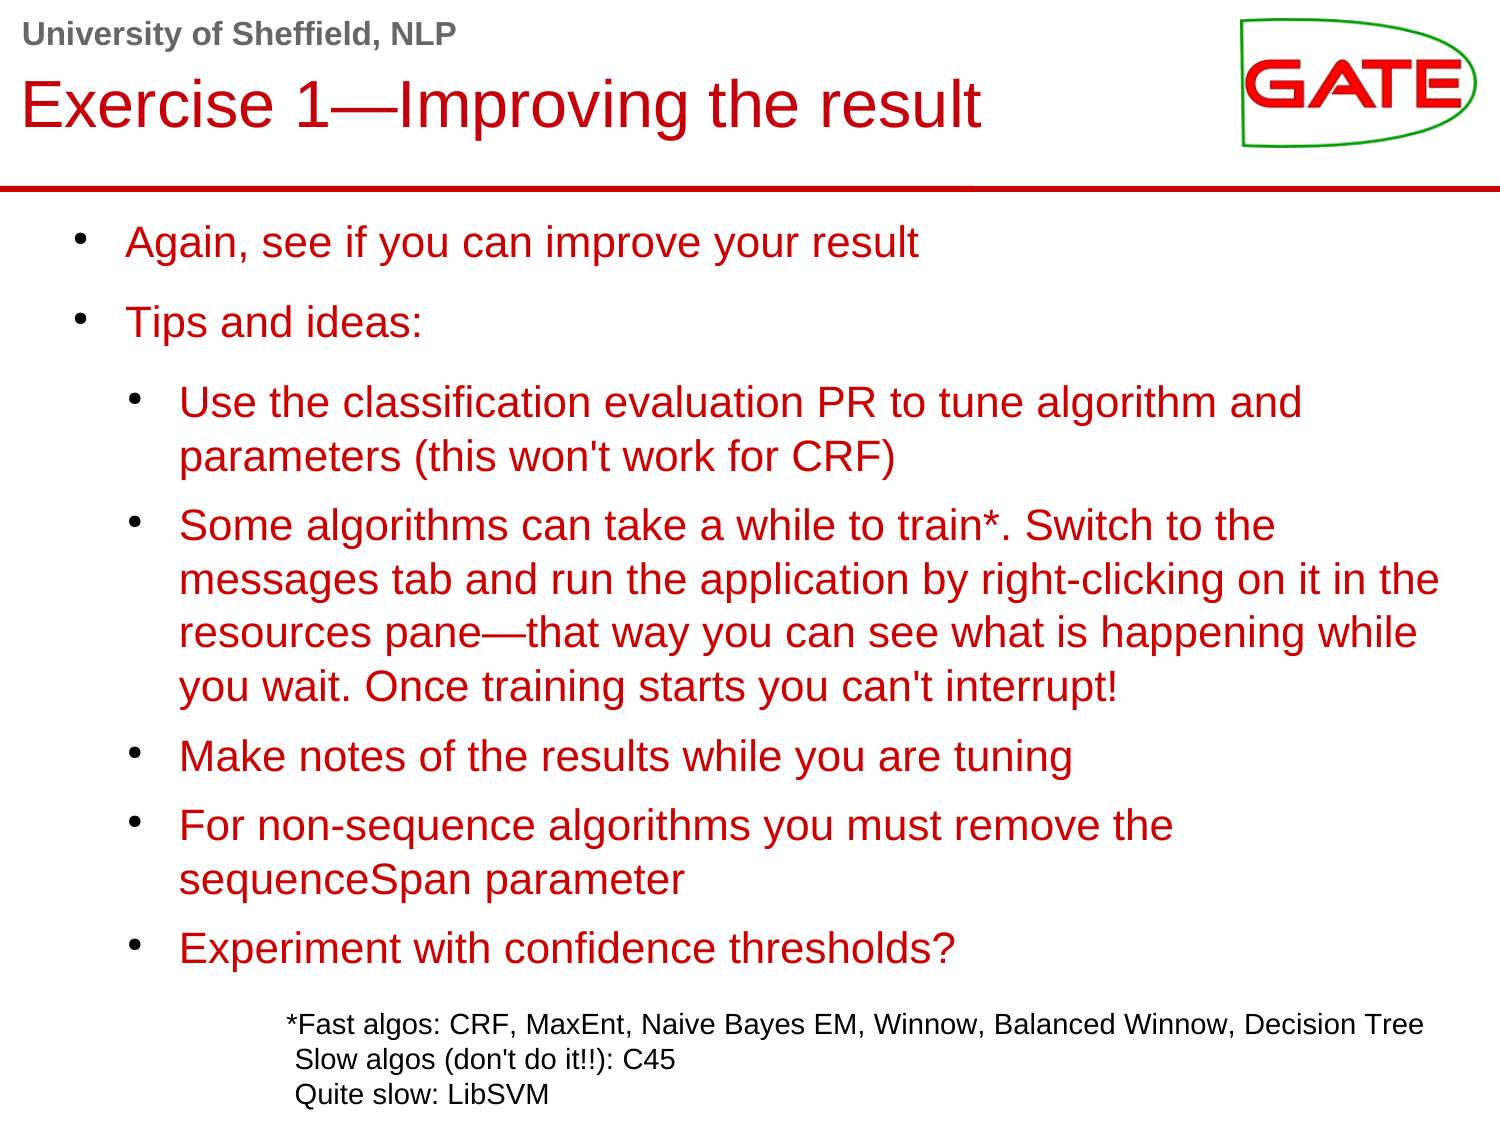

# Exercise 1—Improving the result
Again, see if you can improve your result
Tips and ideas:
Use the classification evaluation PR to tune algorithm and parameters (this won't work for CRF)
Some algorithms can take a while to train*. Switch to the messages tab and run the application by right-clicking on it in the resources pane—that way you can see what is happening while you wait. Once training starts you can't interrupt!
Make notes of the results while you are tuning
For non-sequence algorithms you must remove the sequenceSpan parameter
Experiment with confidence thresholds?
*Fast algos: CRF, MaxEnt, Naive Bayes EM, Winnow, Balanced Winnow, Decision Tree
 Slow algos (don't do it!!): C45
 Quite slow: LibSVM